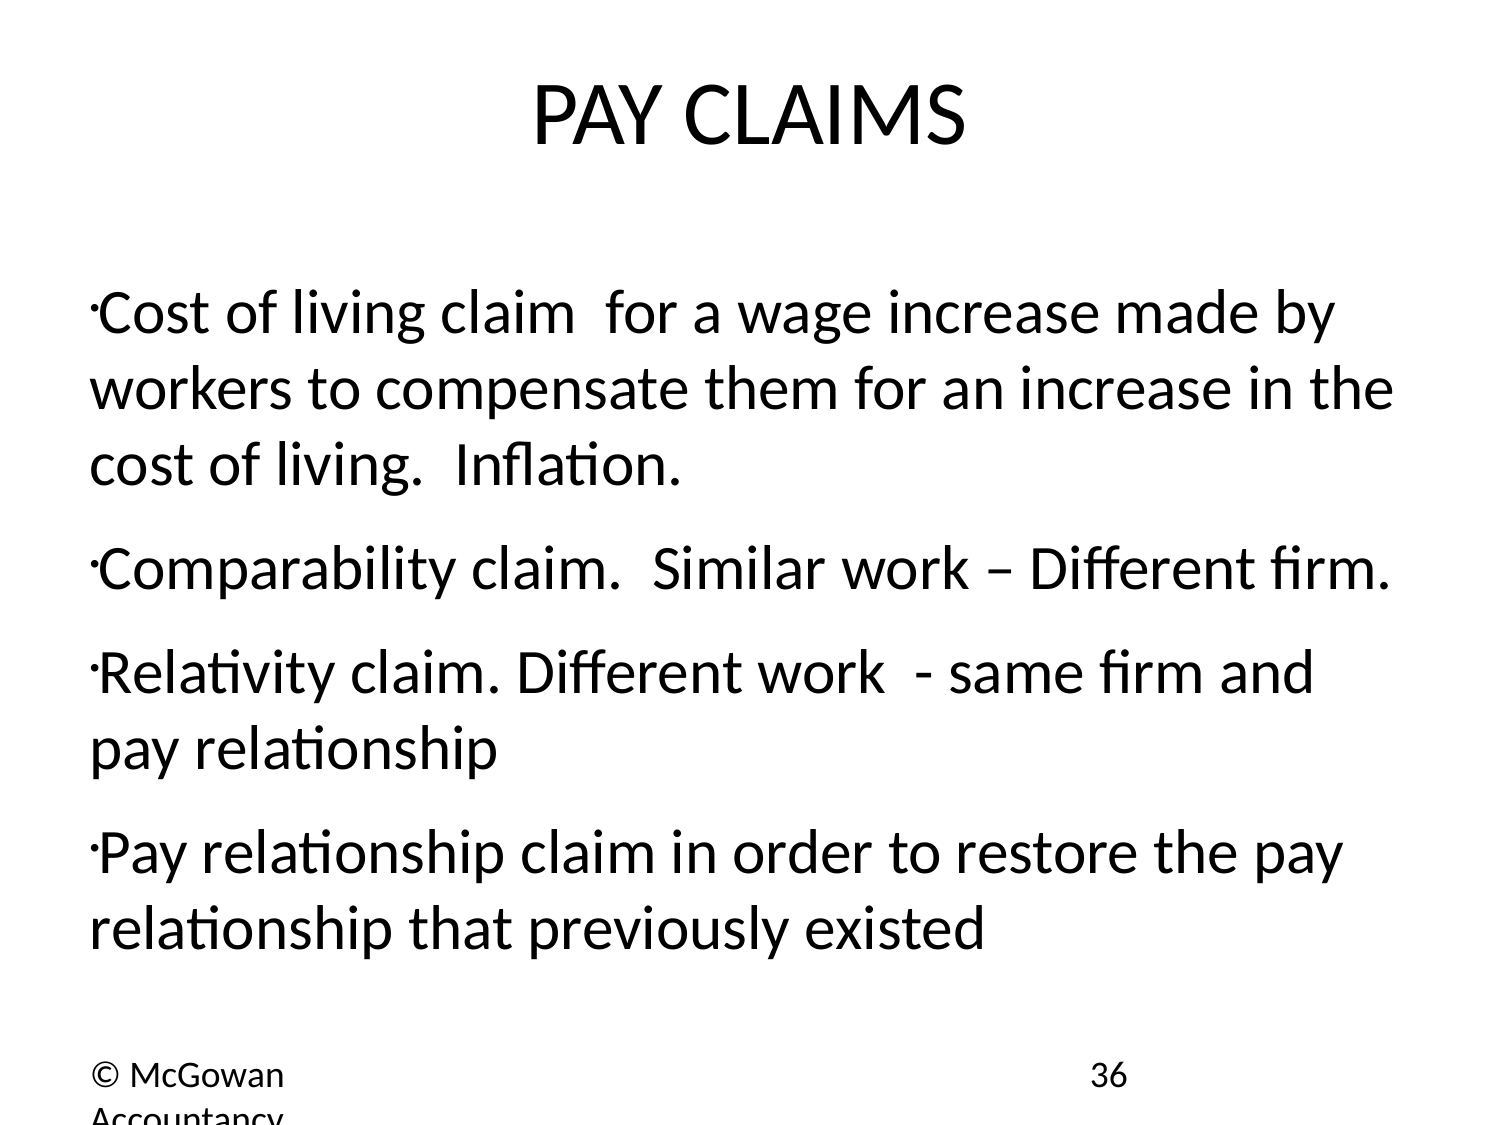

# PAY CLAIMS
Cost of living claim for a wage increase made by workers to compensate them for an increase in the cost of living. Inflation.
Comparability claim. Similar work – Different firm.
Relativity claim. Different work - same firm and pay relationship
Pay relationship claim in order to restore the pay relationship that previously existed
© McGowan Accountancy Services
36